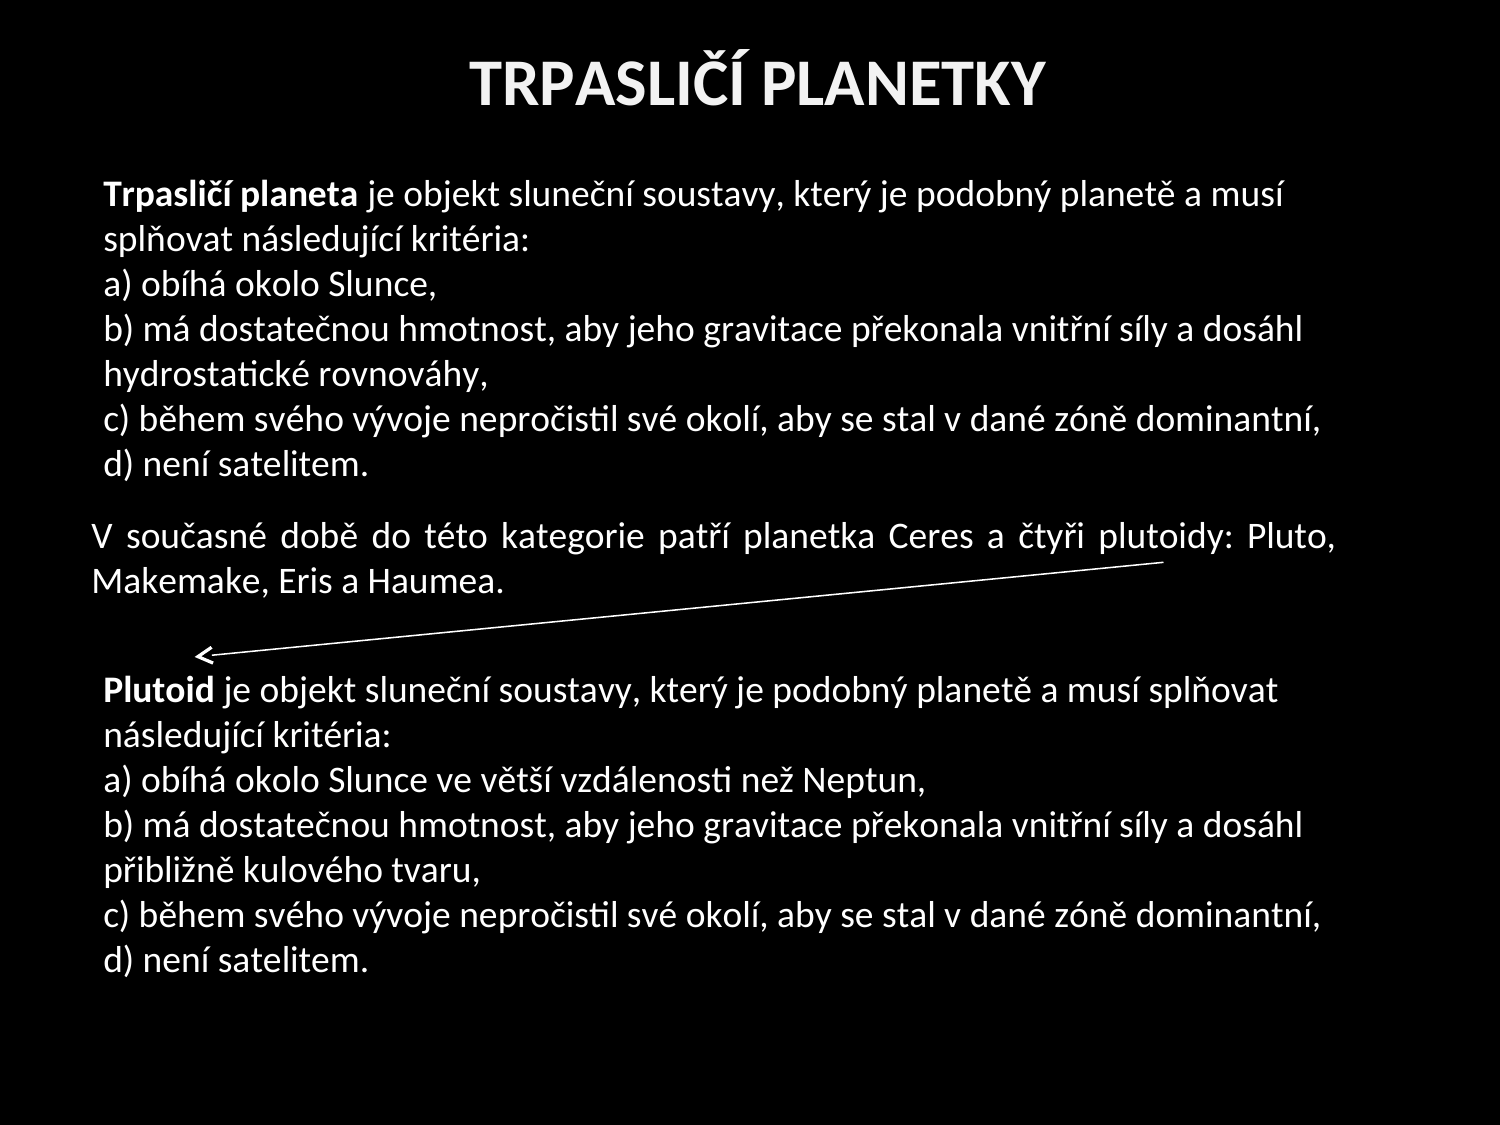

TRPASLIČÍ PLANETKY
Trpasličí planeta je objekt sluneční soustavy, který je podobný planetě a musí splňovat následující kritéria:
a) obíhá okolo Slunce,
b) má dostatečnou hmotnost, aby jeho gravitace překonala vnitřní síly a dosáhl hydrostatické rovnováhy,
c) během svého vývoje nepročistil své okolí, aby se stal v dané zóně dominantní,
d) není satelitem.
V současné době do této kategorie patří planetka Ceres a čtyři plutoidy: Pluto, Makemake, Eris a Haumea.
Plutoid je objekt sluneční soustavy, který je podobný planetě a musí splňovat následující kritéria:
a) obíhá okolo Slunce ve větší vzdálenosti než Neptun,
b) má dostatečnou hmotnost, aby jeho gravitace překonala vnitřní síly a dosáhl přibližně kulového tvaru,
c) během svého vývoje nepročistil své okolí, aby se stal v dané zóně dominantní,
d) není satelitem.